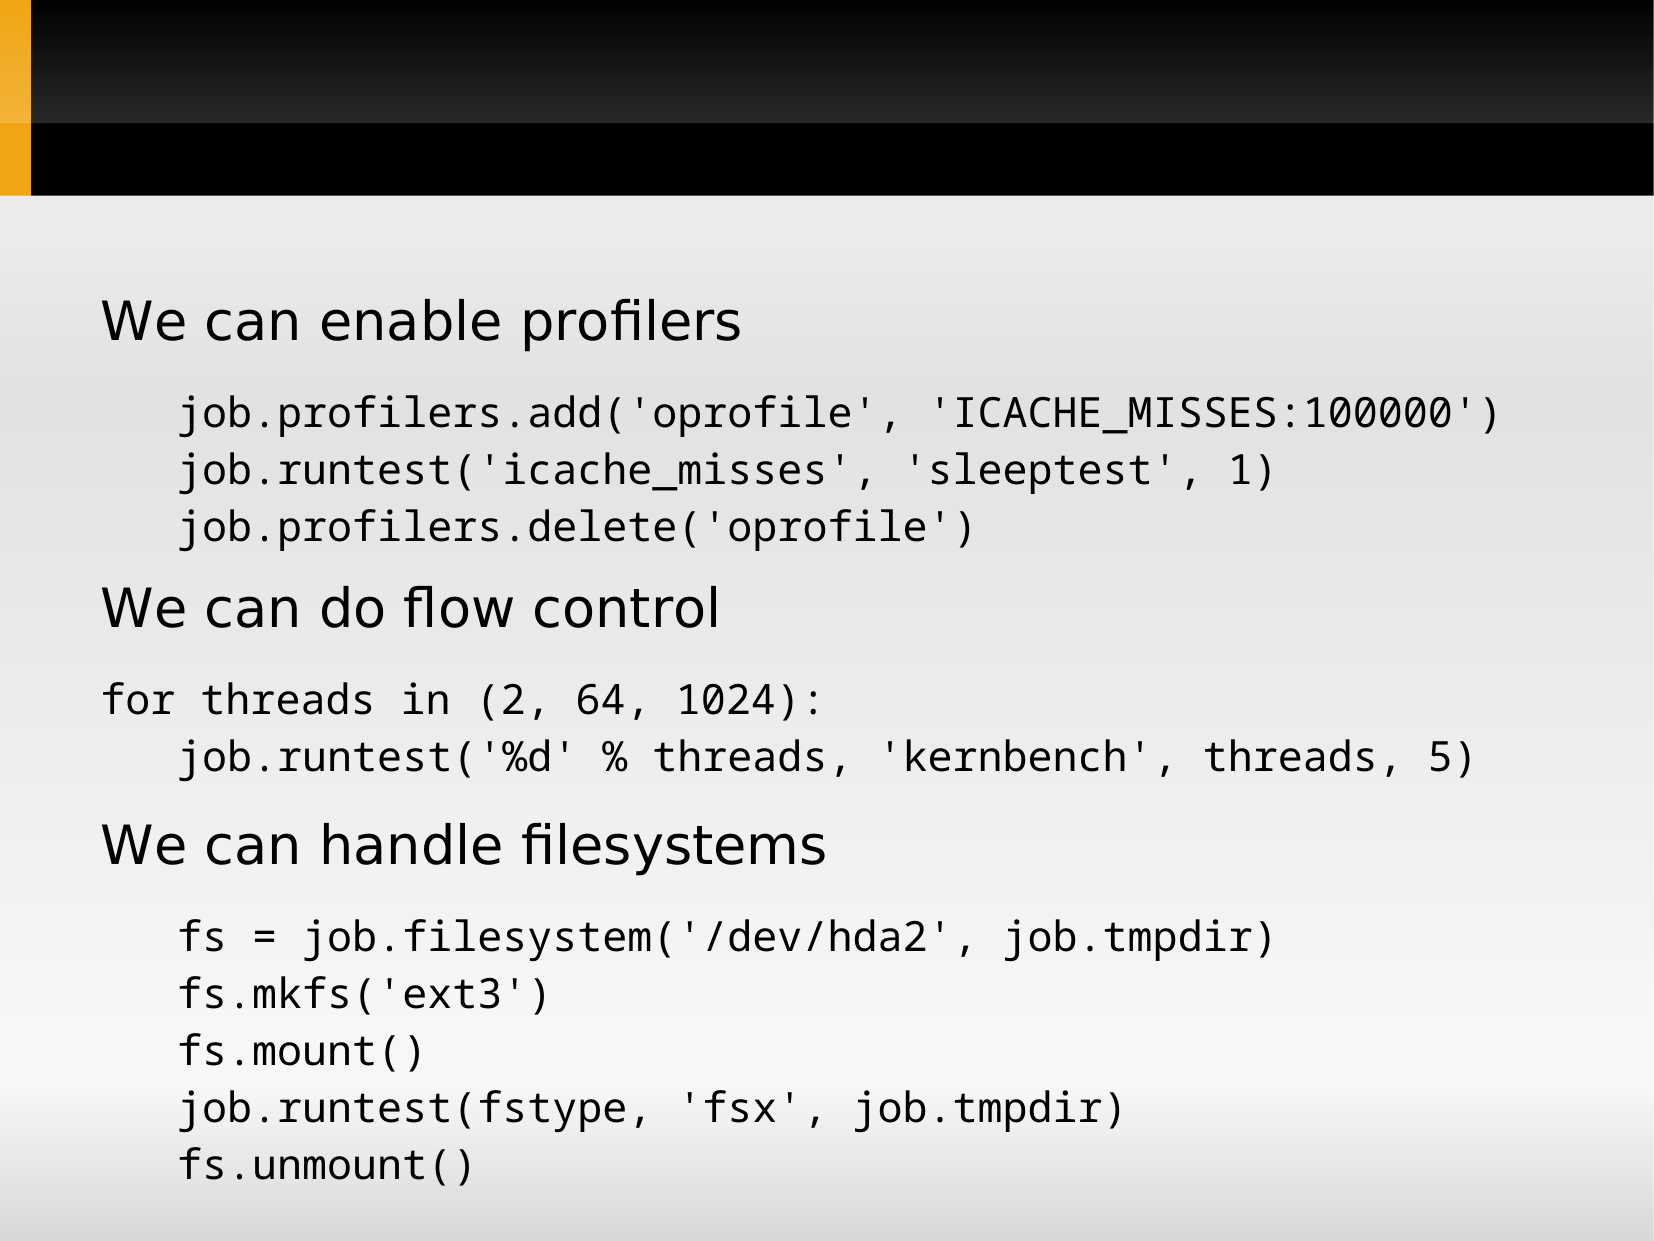

#
We can enable profilers
job.profilers.add('oprofile', 'ICACHE_MISSES:100000')
job.runtest('icache_misses', 'sleeptest', 1)
job.profilers.delete('oprofile')
We can do flow control
for threads in (2, 64, 1024):
job.runtest('%d' % threads, 'kernbench', threads, 5)
We can handle filesystems
fs = job.filesystem('/dev/hda2', job.tmpdir)
fs.mkfs('ext3')
fs.mount()
job.runtest(fstype, 'fsx', job.tmpdir)
fs.unmount()